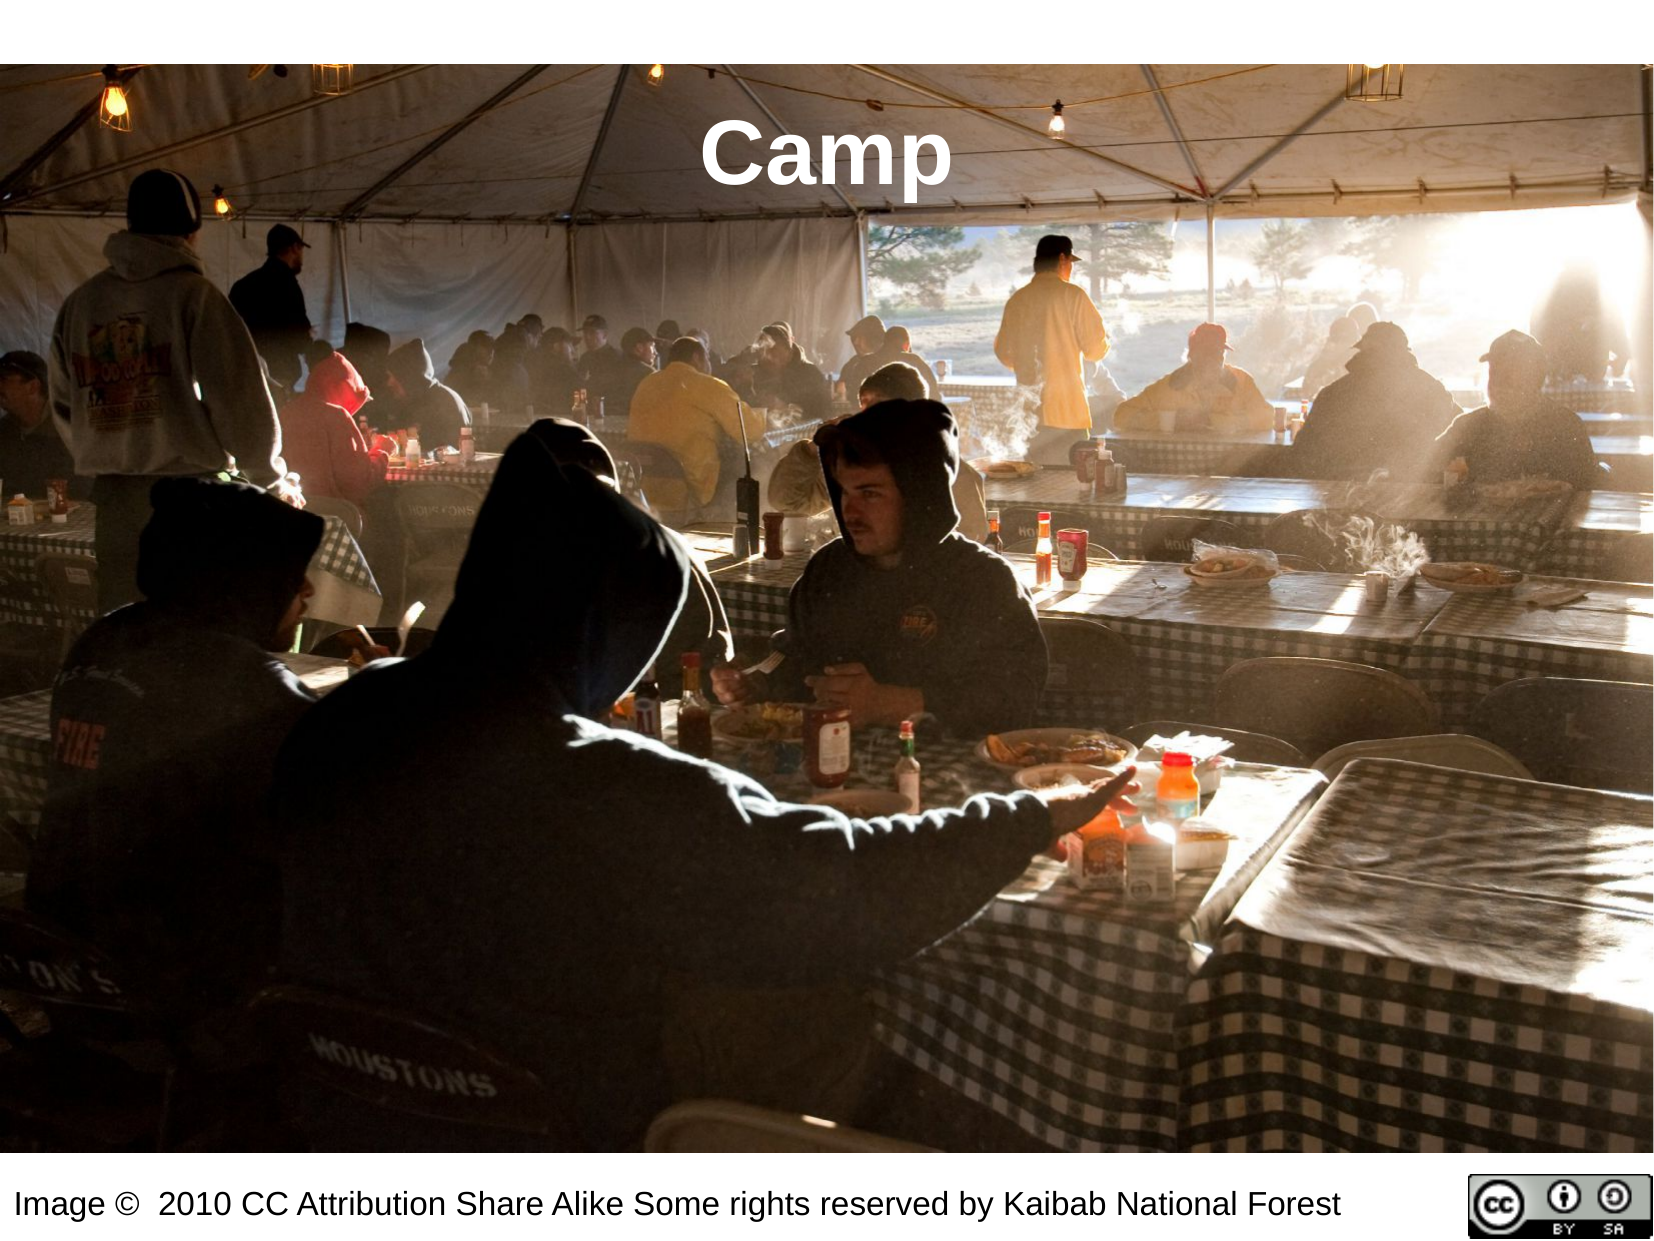

# Camp
Image © 2010 CC Attribution Share Alike Some rights reserved by Kaibab National Forest